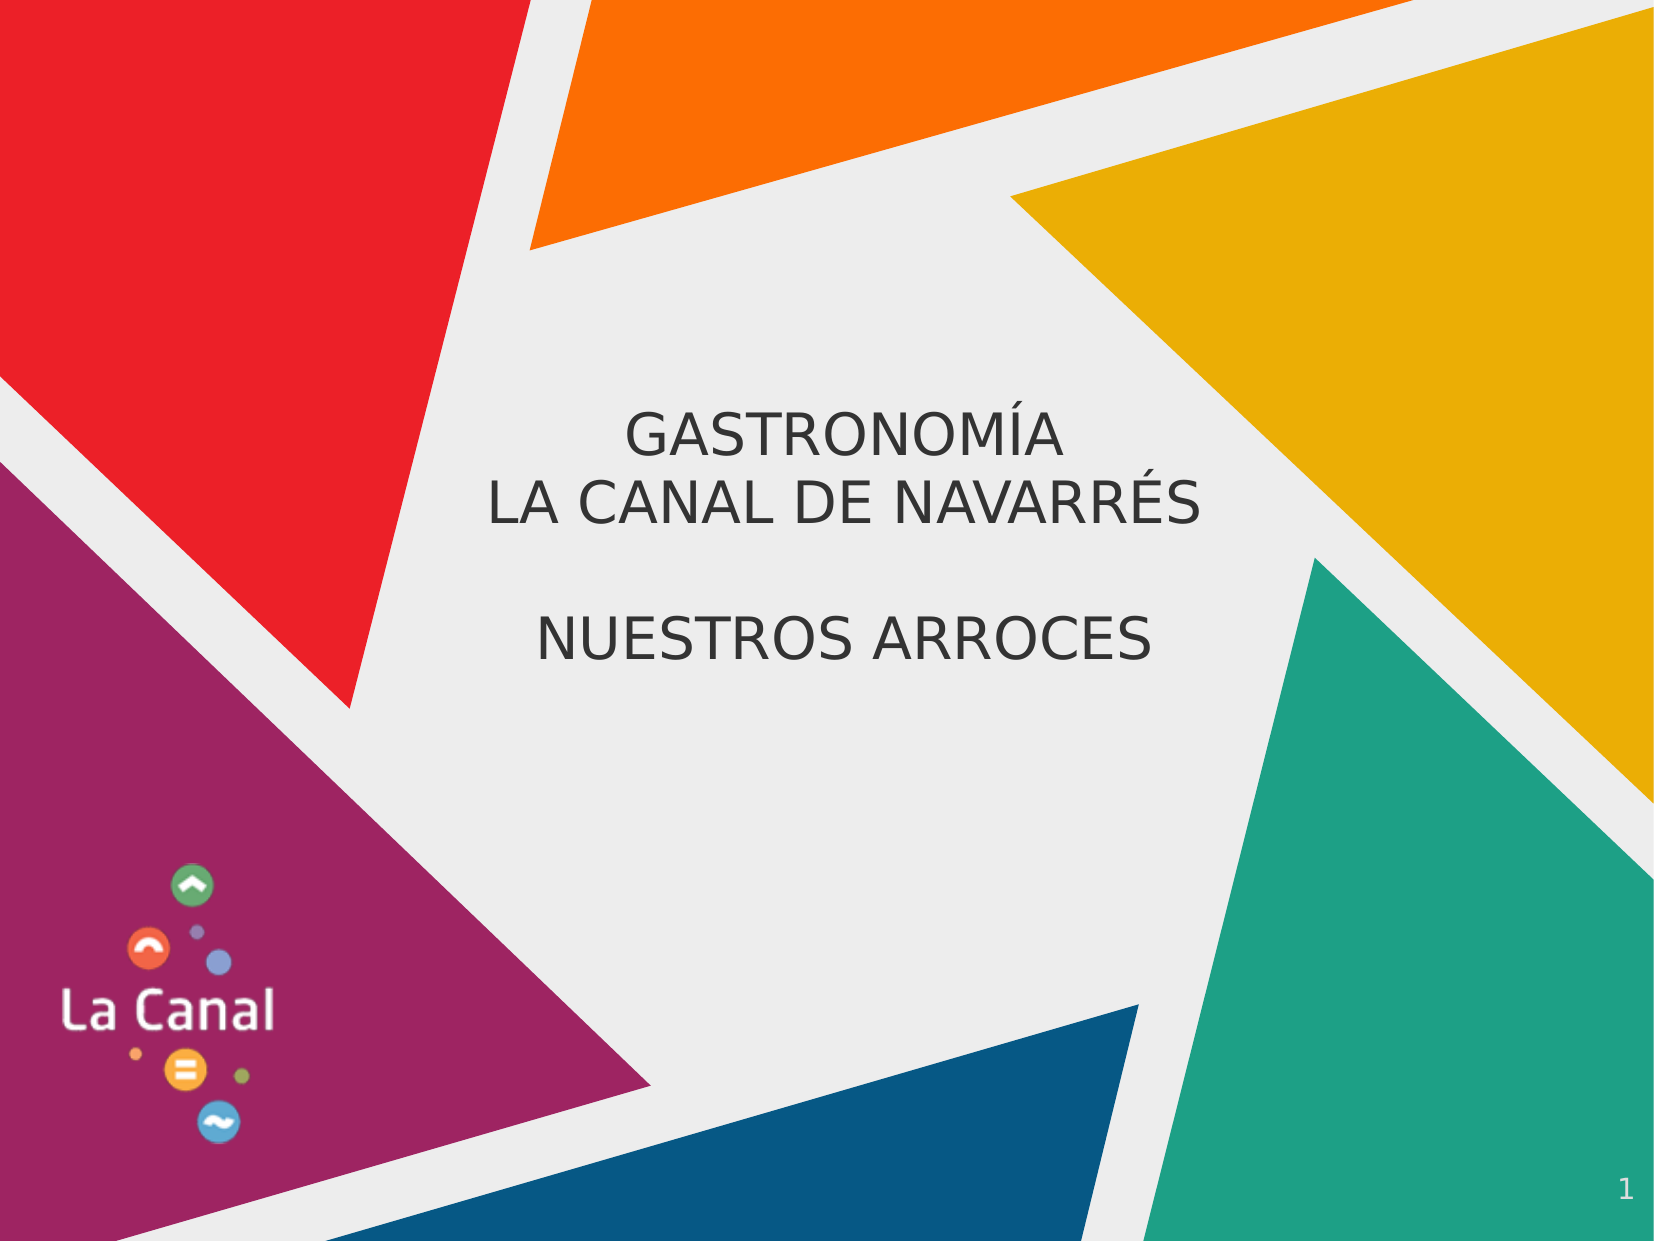

# GASTRONOMÍA LA CANAL DE NAVARRÉS NUESTROS ARROCES
1